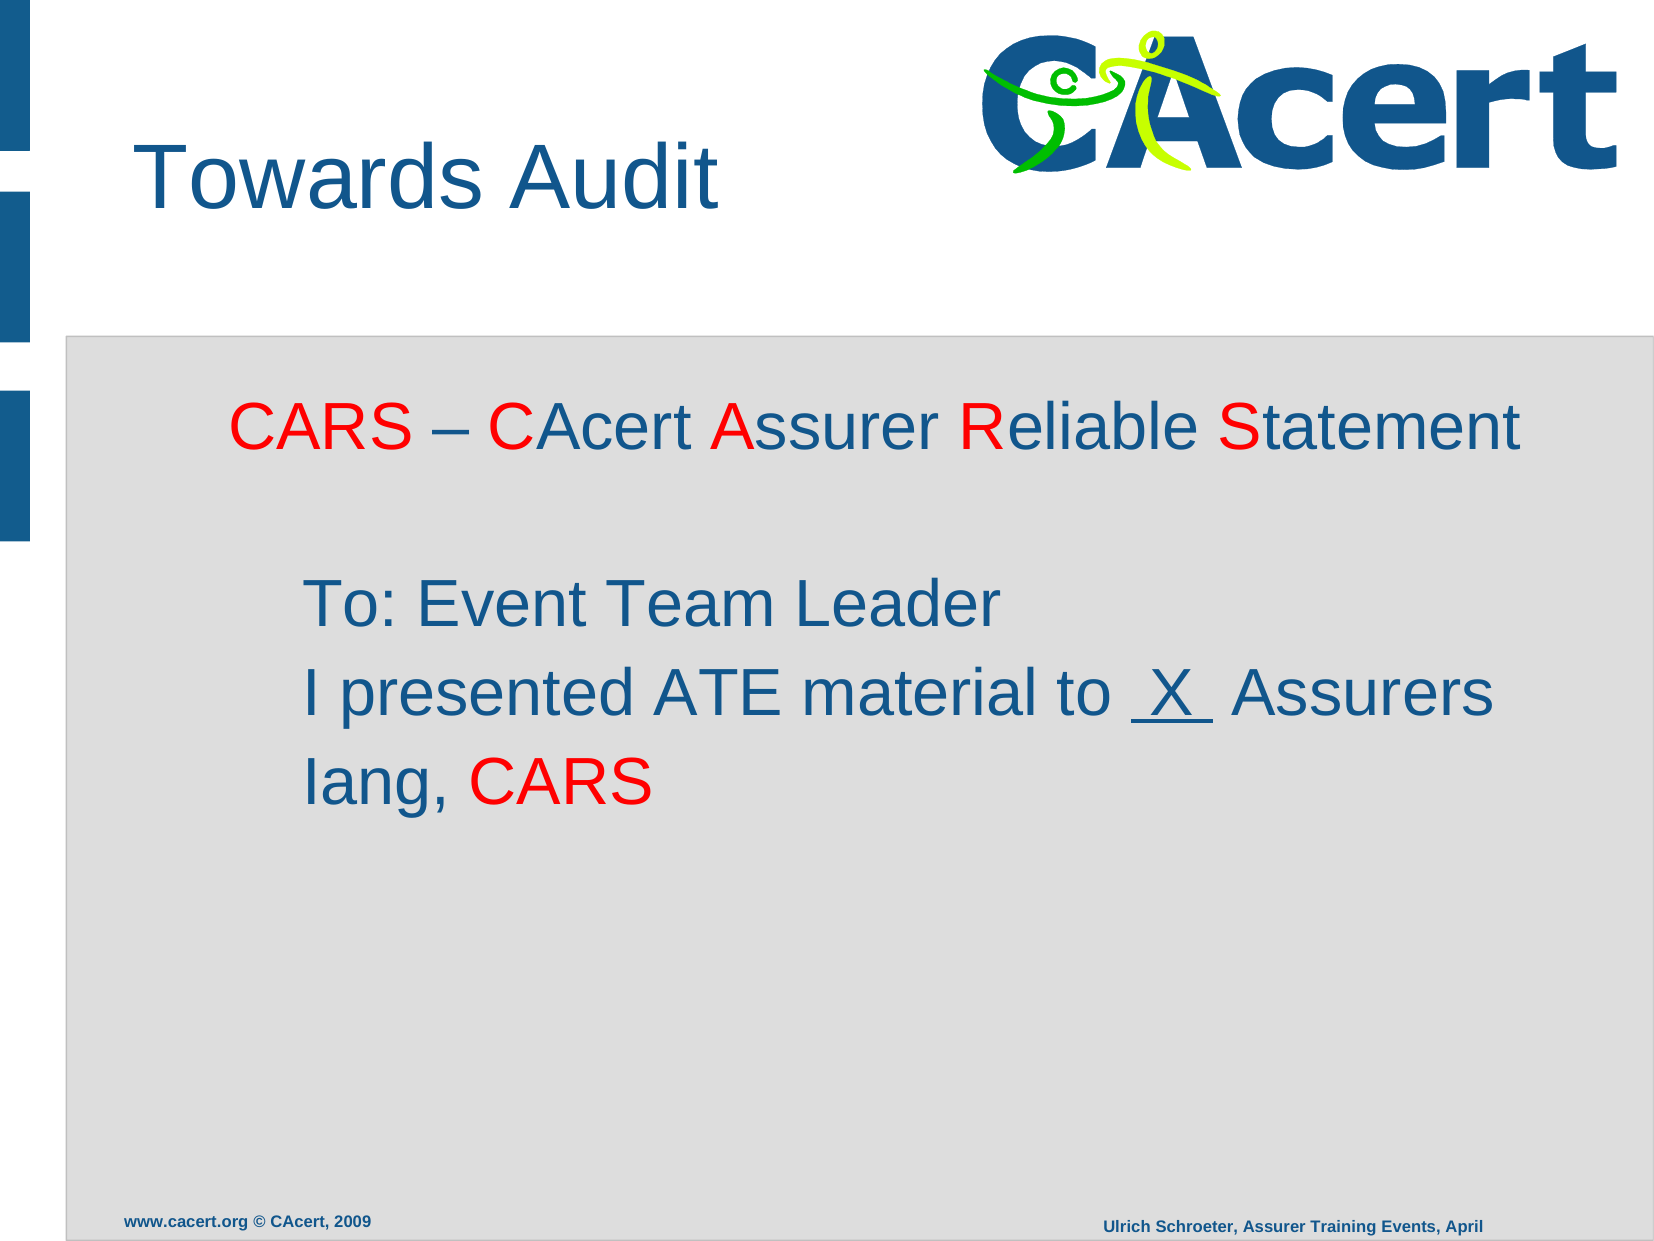

Towards Audit
CARS – CAcert Assurer Reliable Statement
 To: Event Team Leader
 I presented ATE material to X Assurers
 Iang, CARS